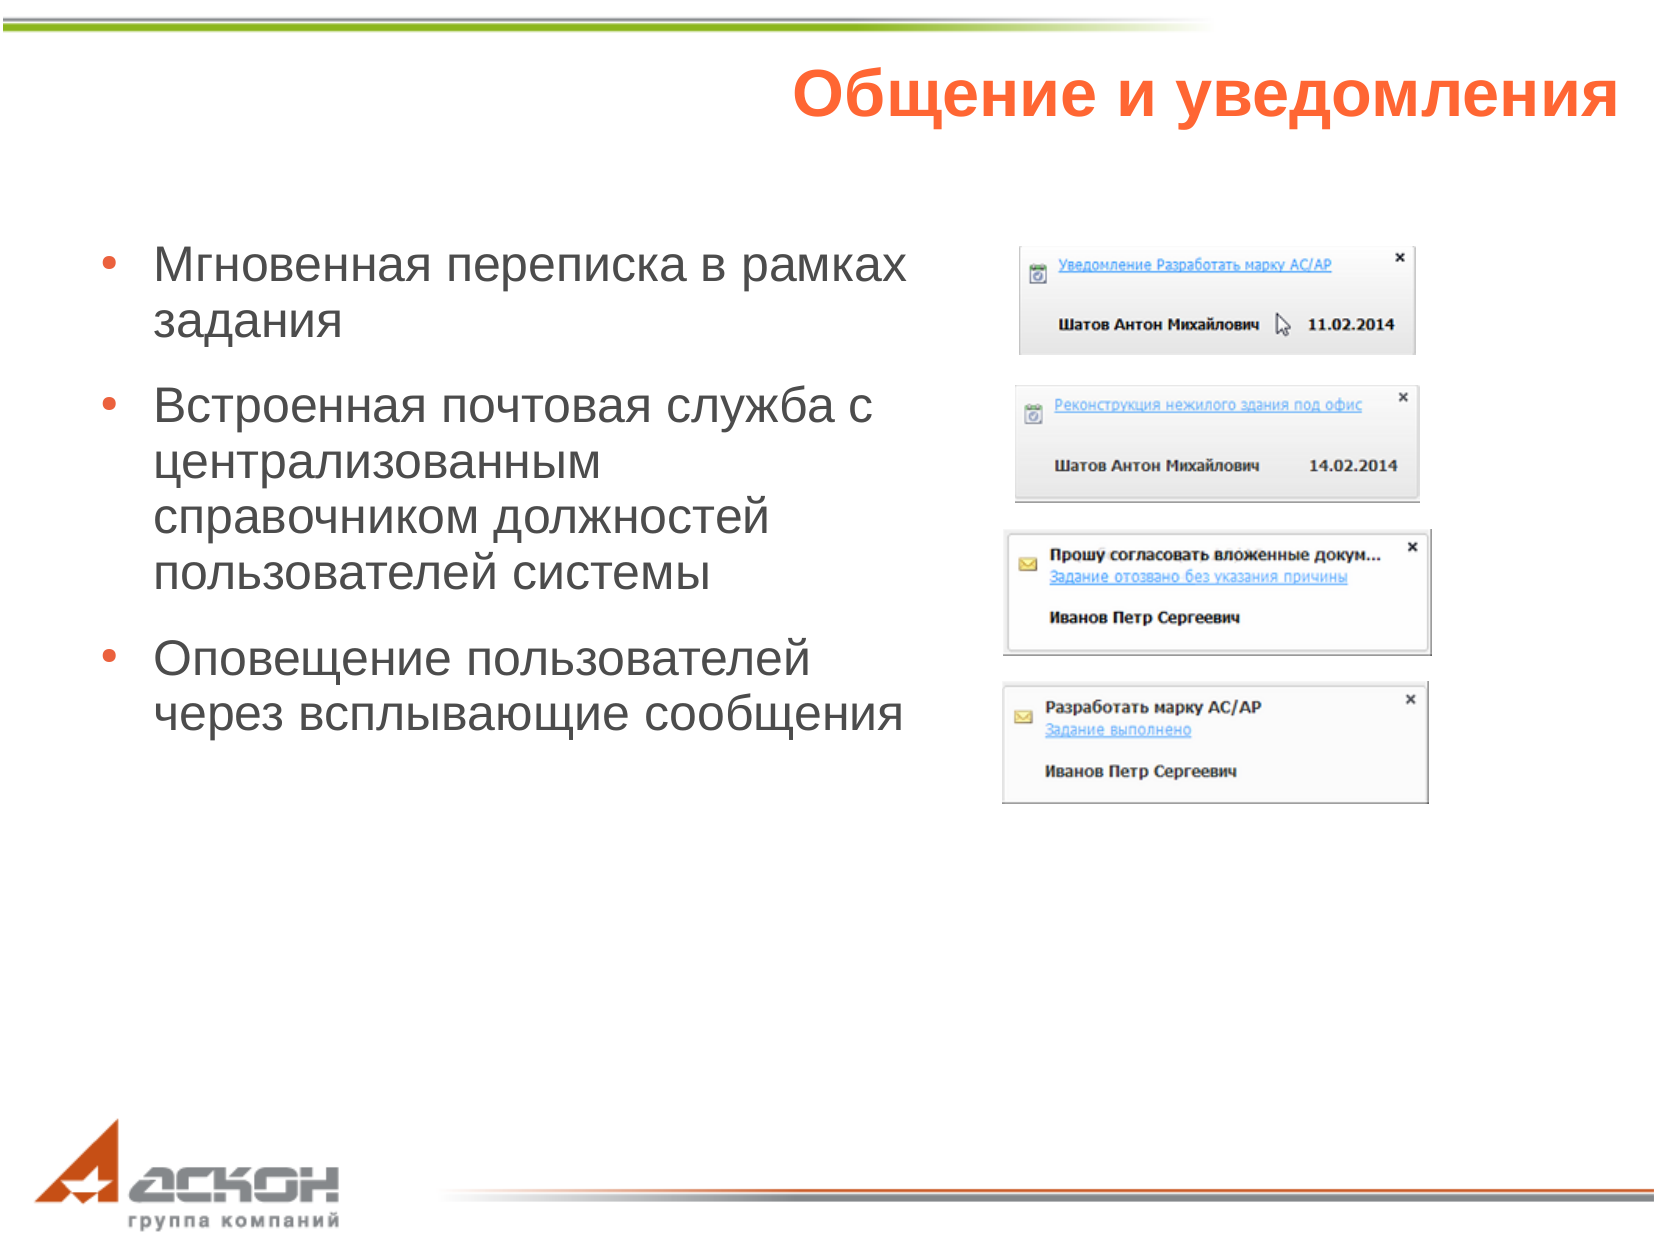

# Общение и уведомления
Мгновенная переписка в рамках задания
Встроенная почтовая служба с централизованным справочником должностей пользователей системы
Оповещение пользователей через всплывающие сообщения